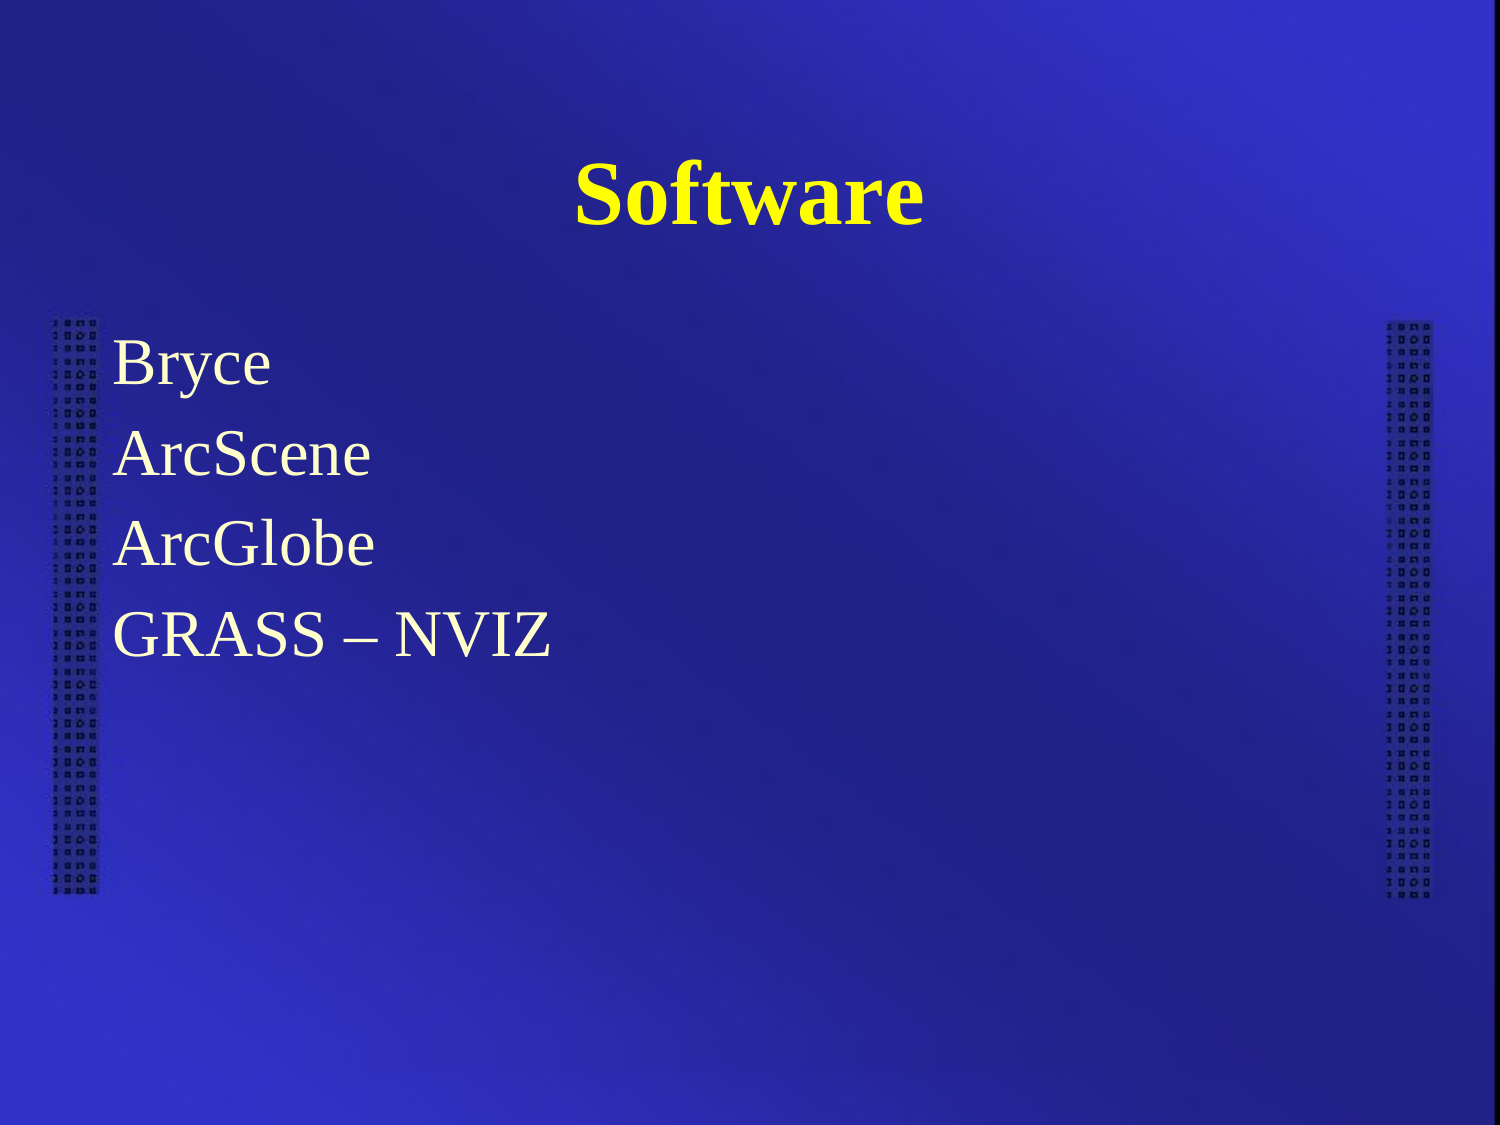

# Software
Bryce
ArcScene
ArcGlobe
GRASS – NVIZ